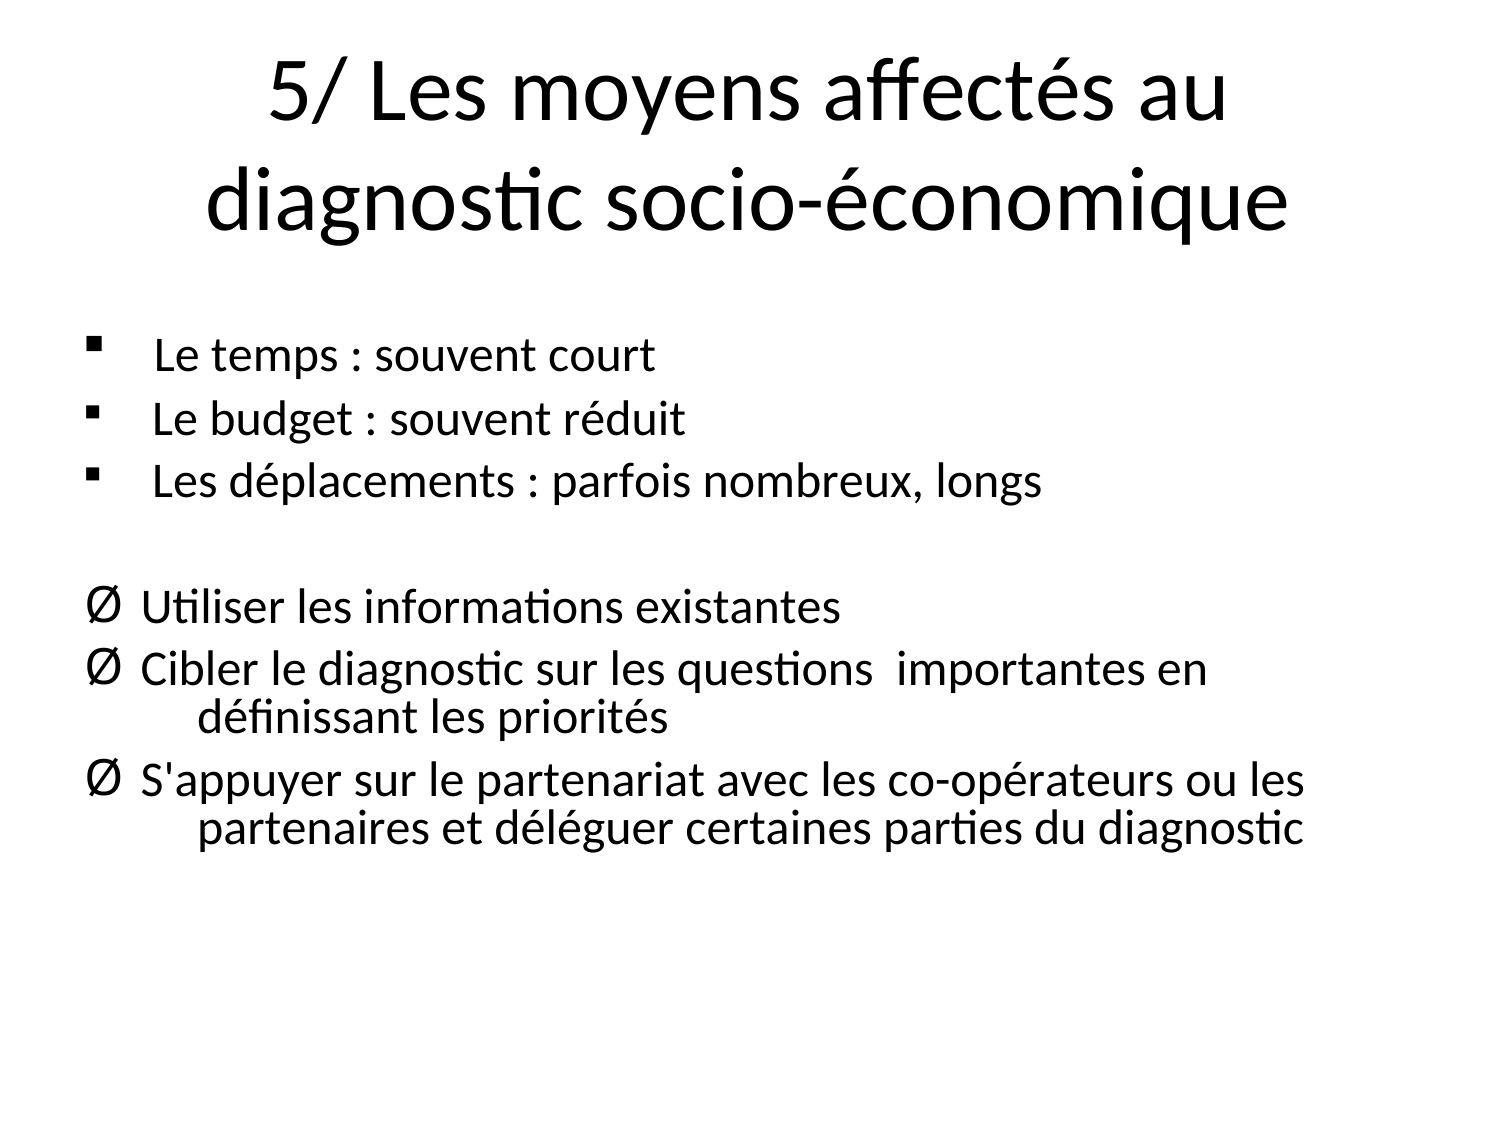

5/ Les moyens affectés au diagnostic socio-économique
# Le temps : souvent court
 Le budget : souvent réduit
 Les déplacements : parfois nombreux, longs
Utiliser les informations existantes
Cibler le diagnostic sur les questions importantes en définissant les priorités
S'appuyer sur le partenariat avec les co-opérateurs ou les partenaires et déléguer certaines parties du diagnostic